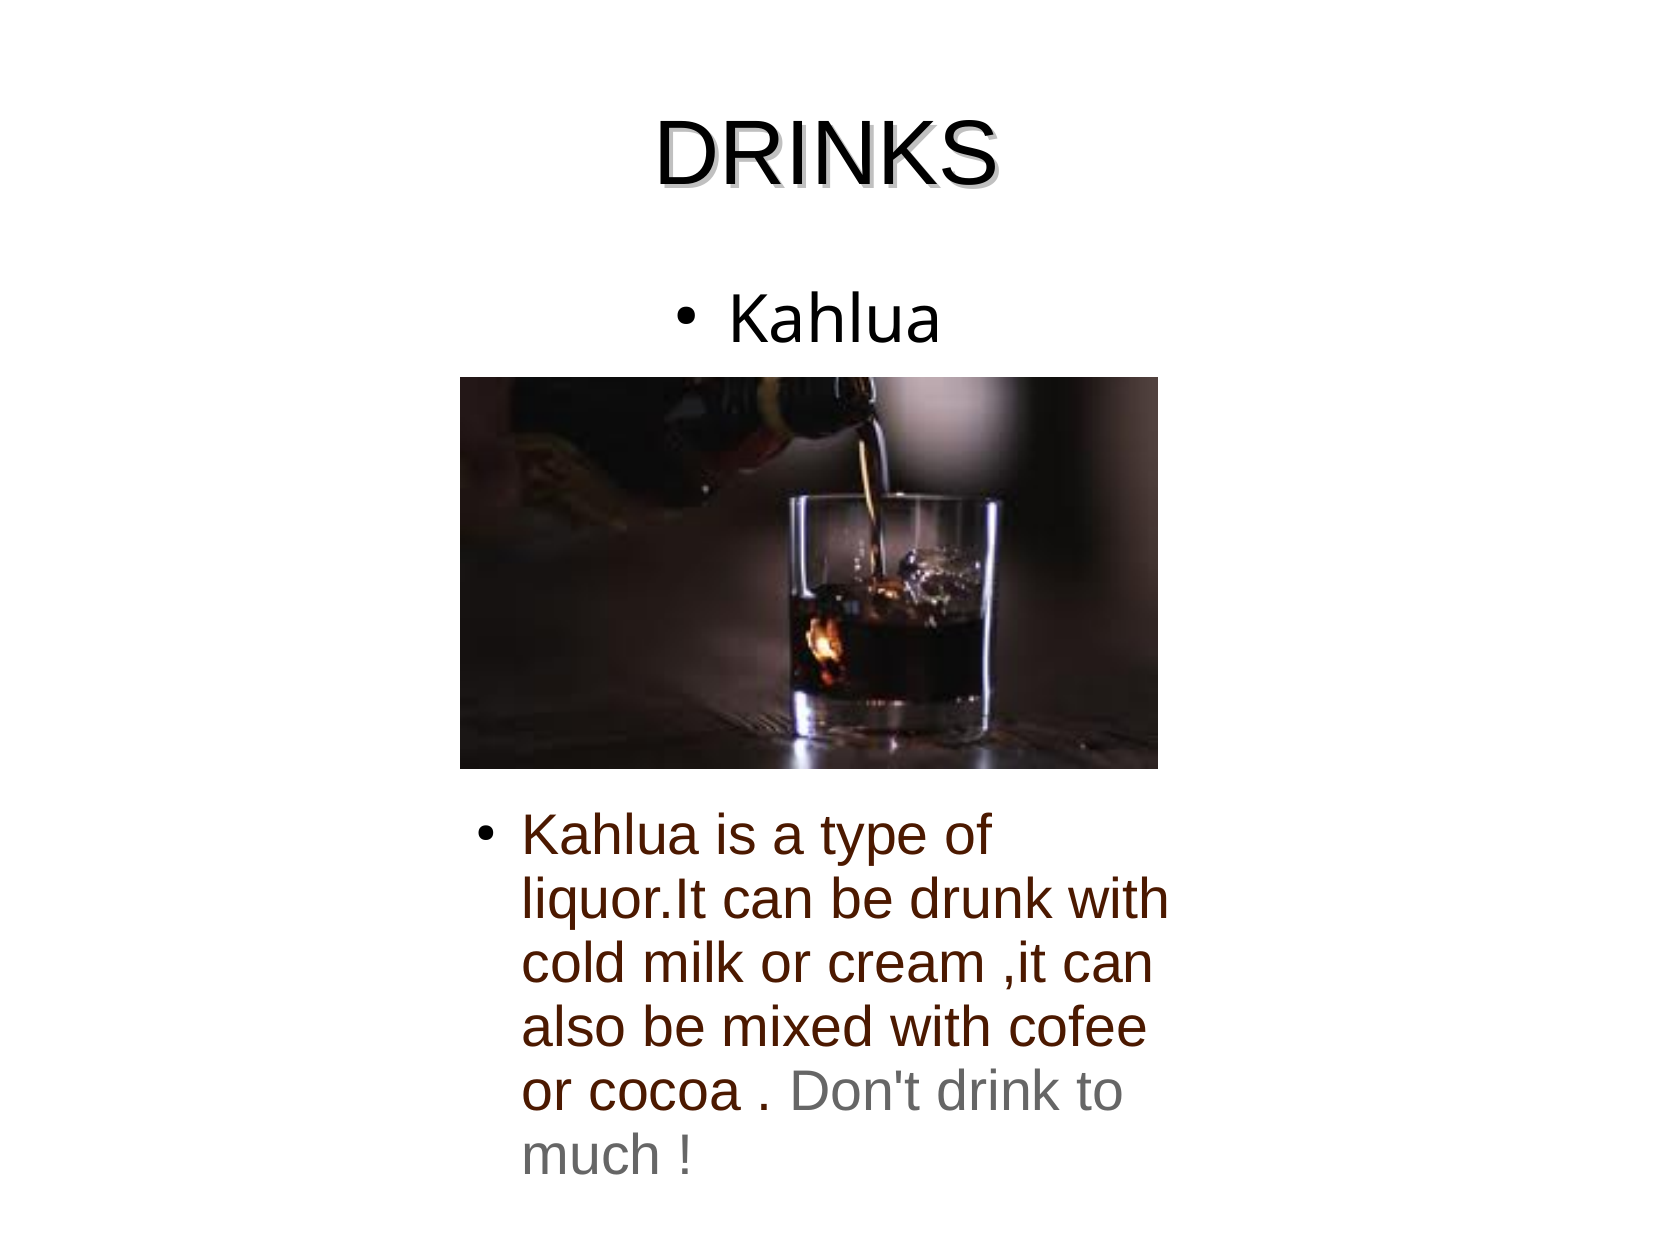

# DRINKS
Kahlua
Kahlua is a type of liquor.It can be drunk with cold milk or cream ,it can also be mixed with cofee or cocoa . Don't drink to much !